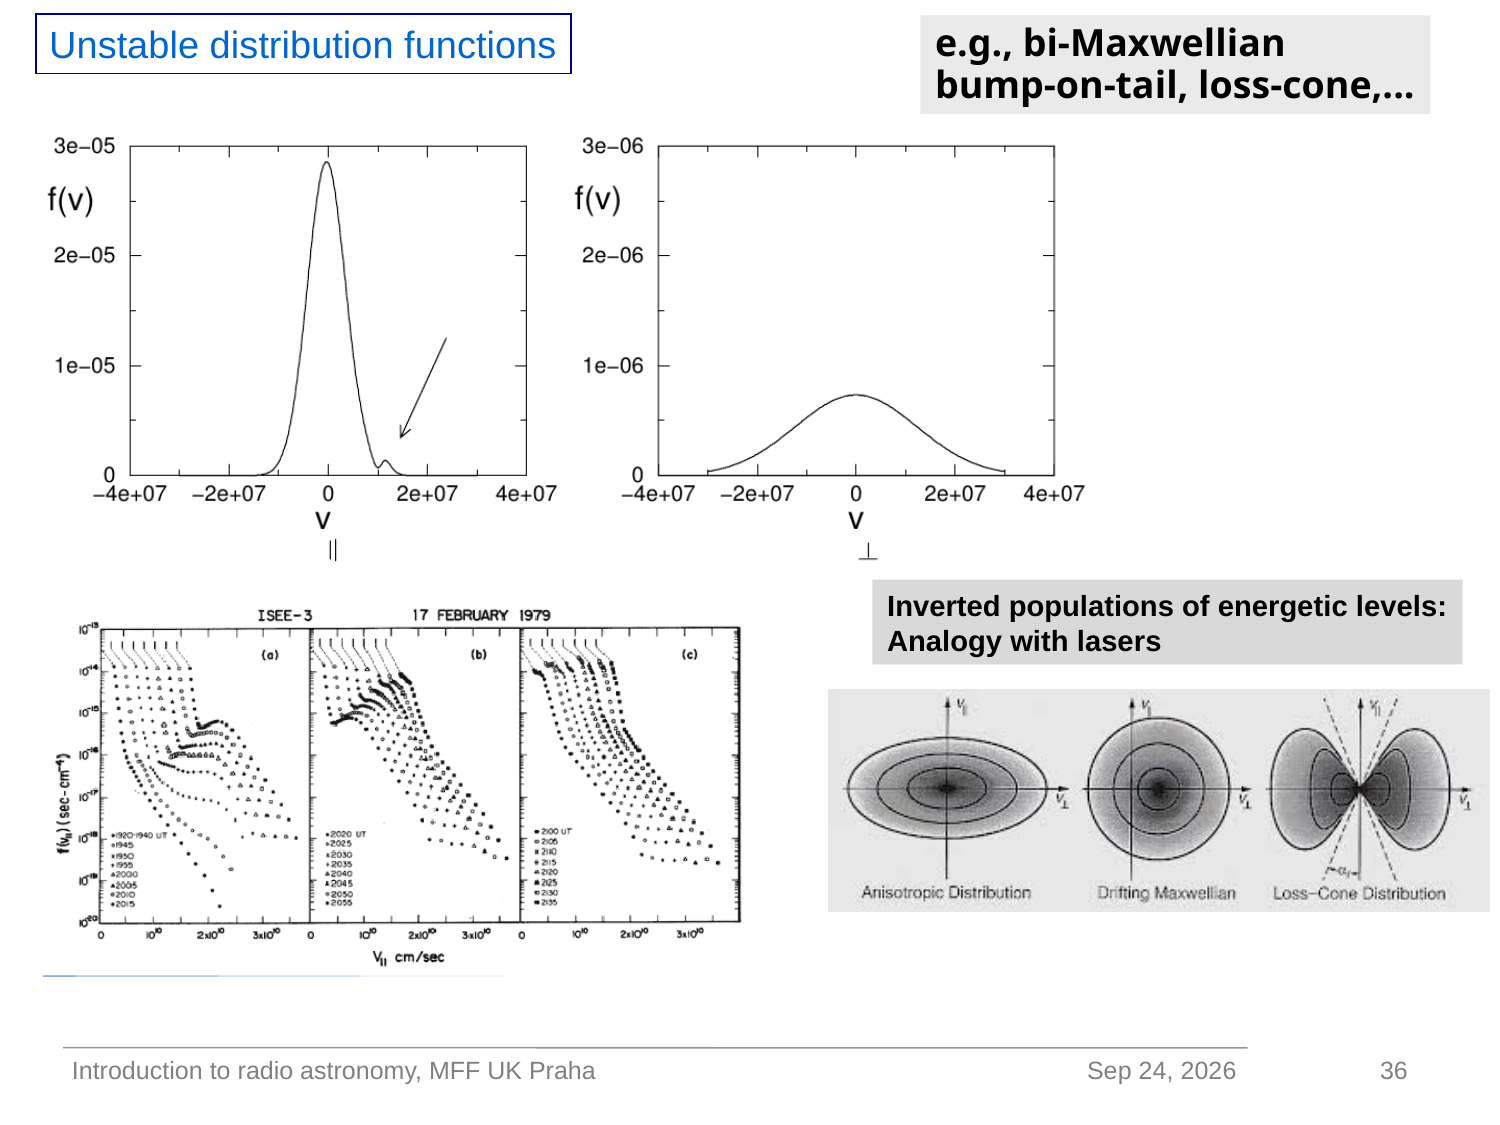

Unstable distribution functions
e.g., bi-Maxwellian
bump-on-tail, loss-cone,...
Inverted populations of energetic levels:
Analogy with lasers
Introduction to radio astronomy